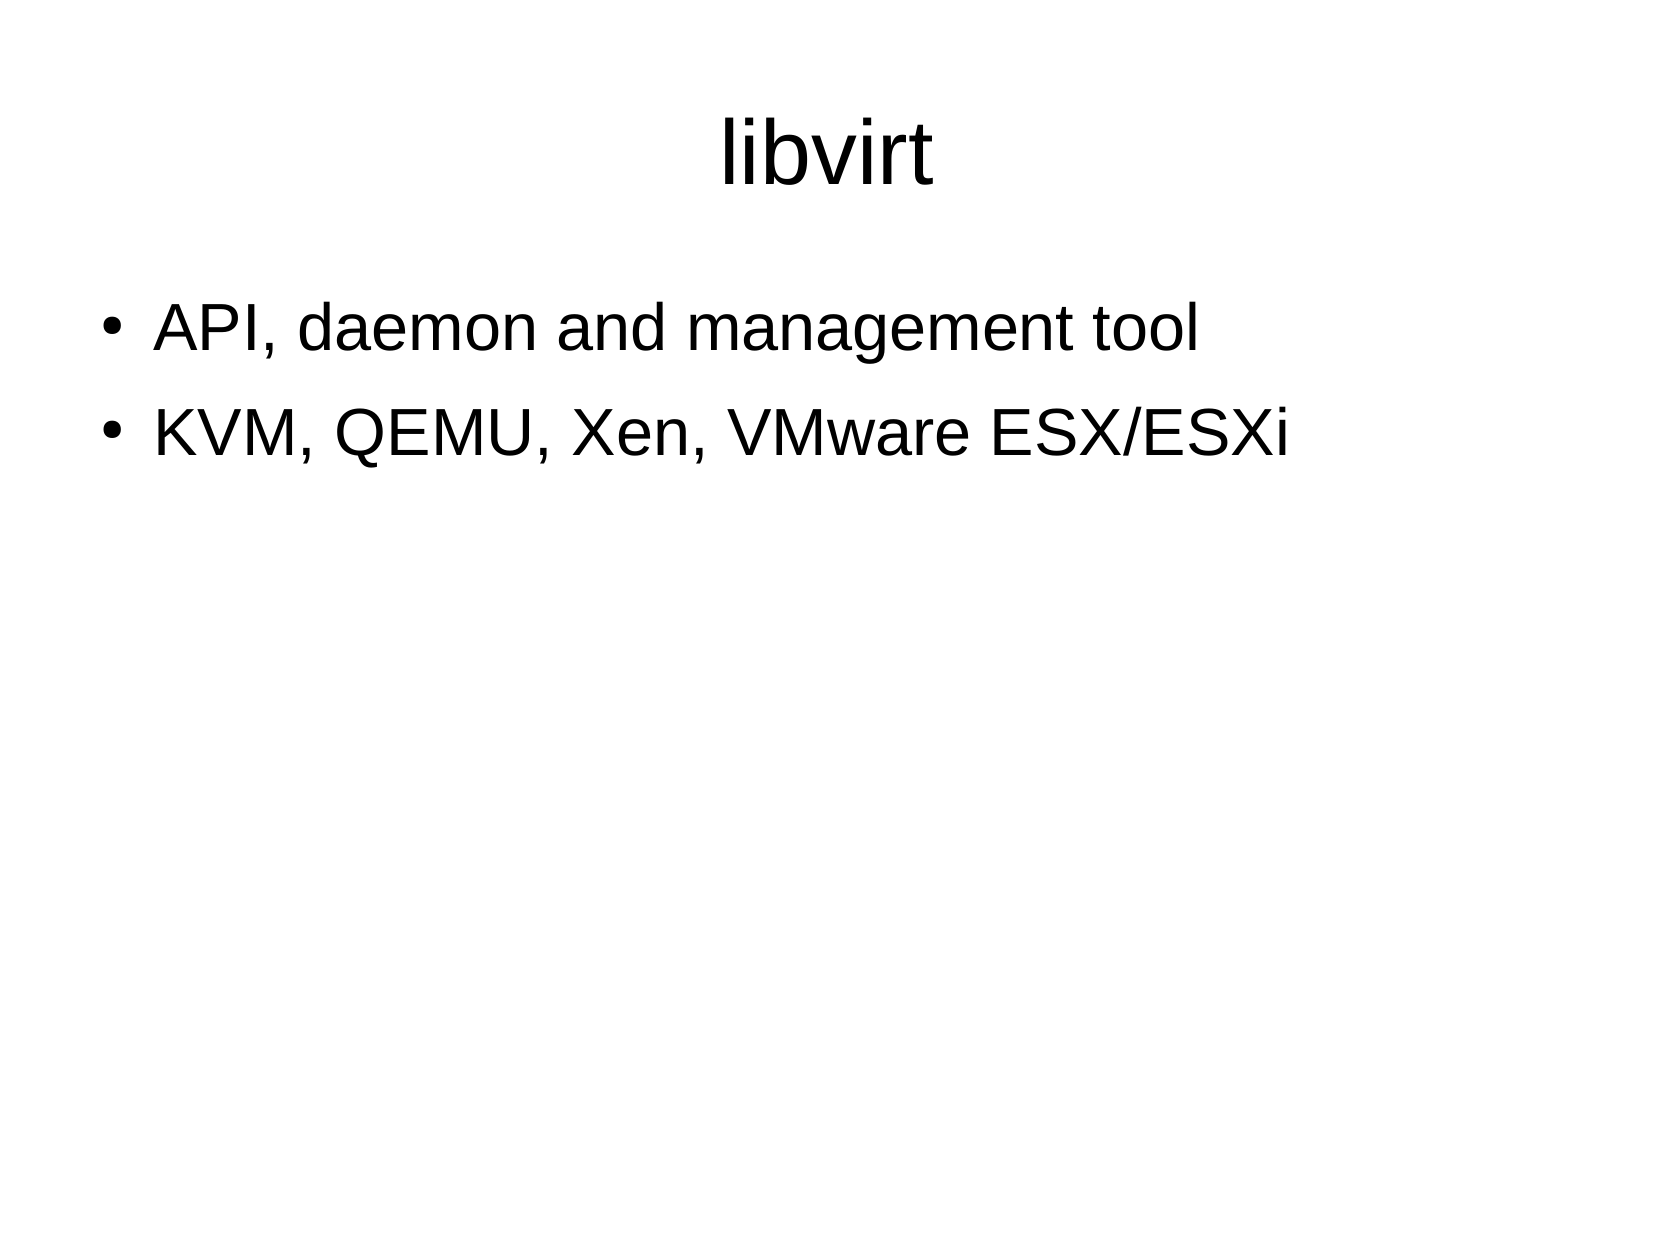

# libvirt
API, daemon and management tool
KVM, QEMU, Xen, VMware ESX/ESXi